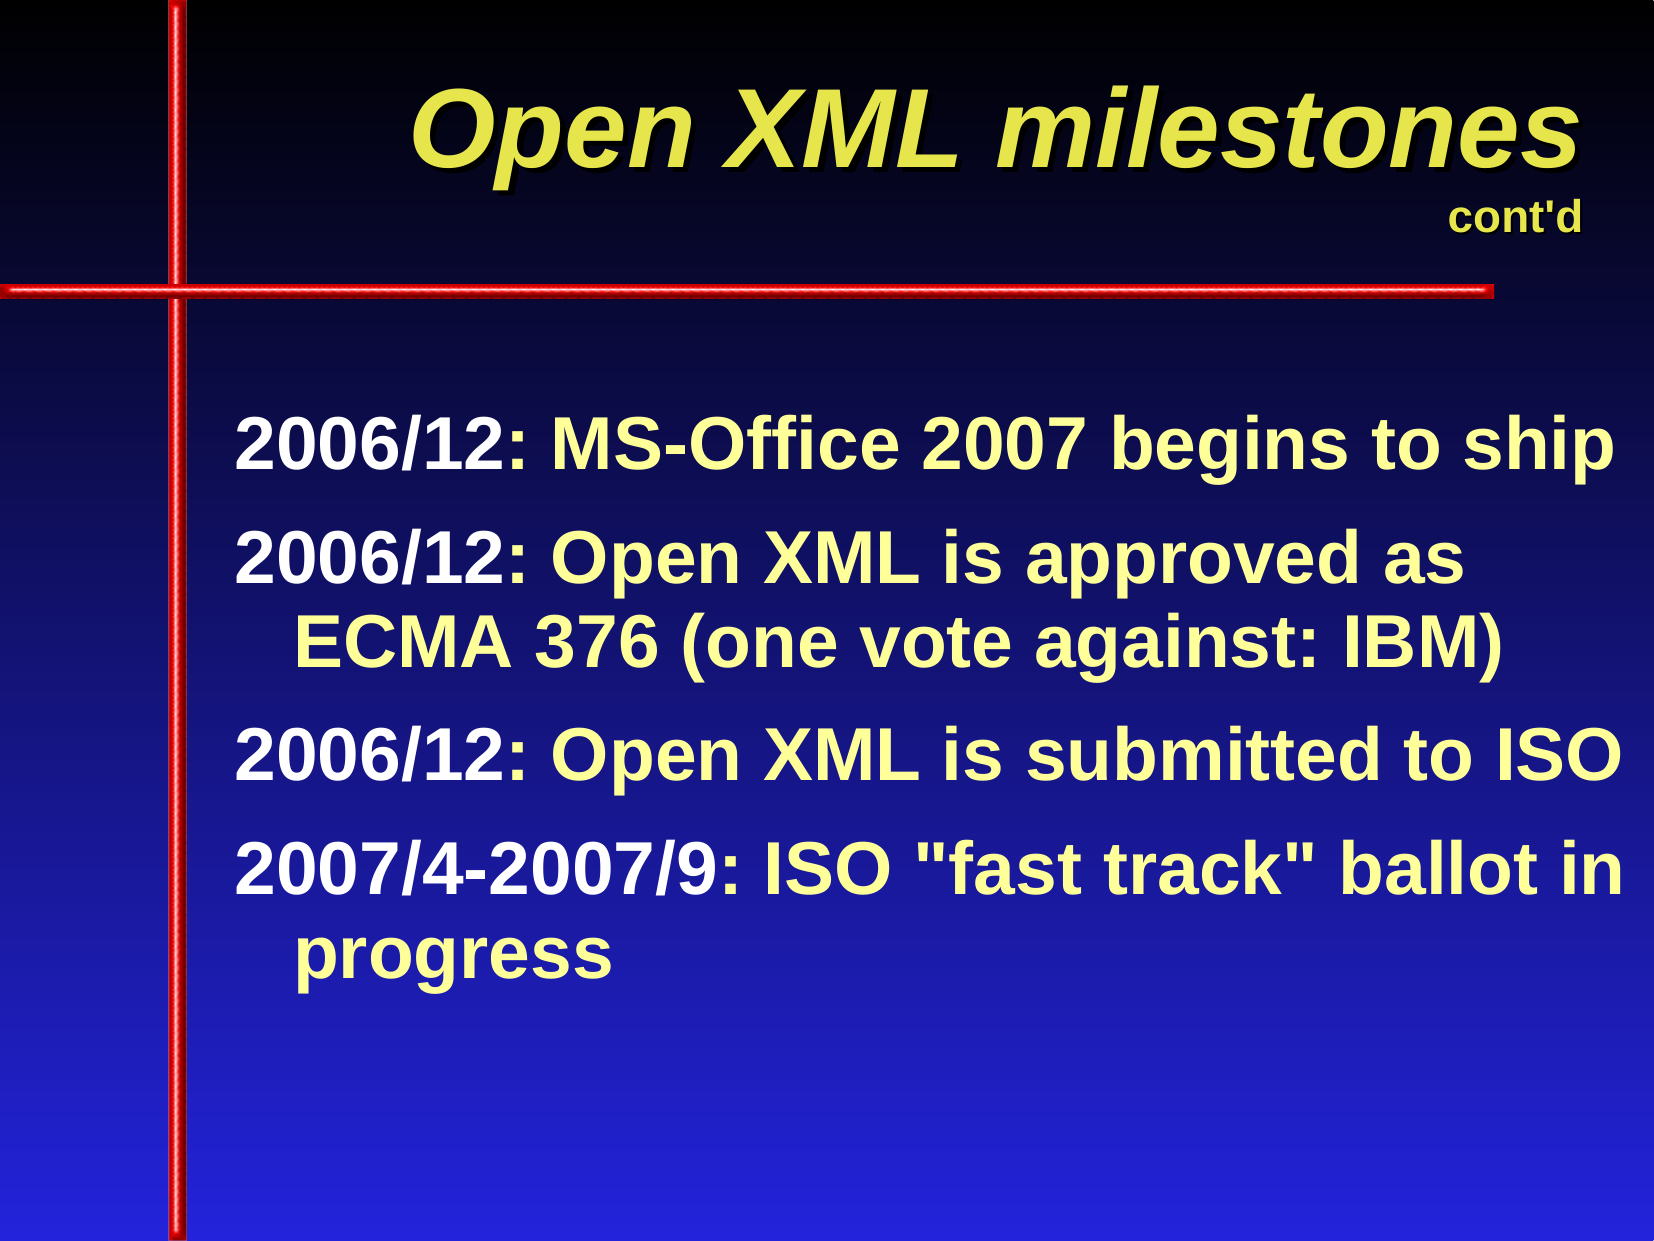

# Open XML milestones cont'd
2006/12: MS-Office 2007 begins to ship
2006/12: Open XML is approved as ECMA 376 (one vote against: IBM)
2006/12: Open XML is submitted to ISO
2007/4-2007/9: ISO "fast track" ballot in progress